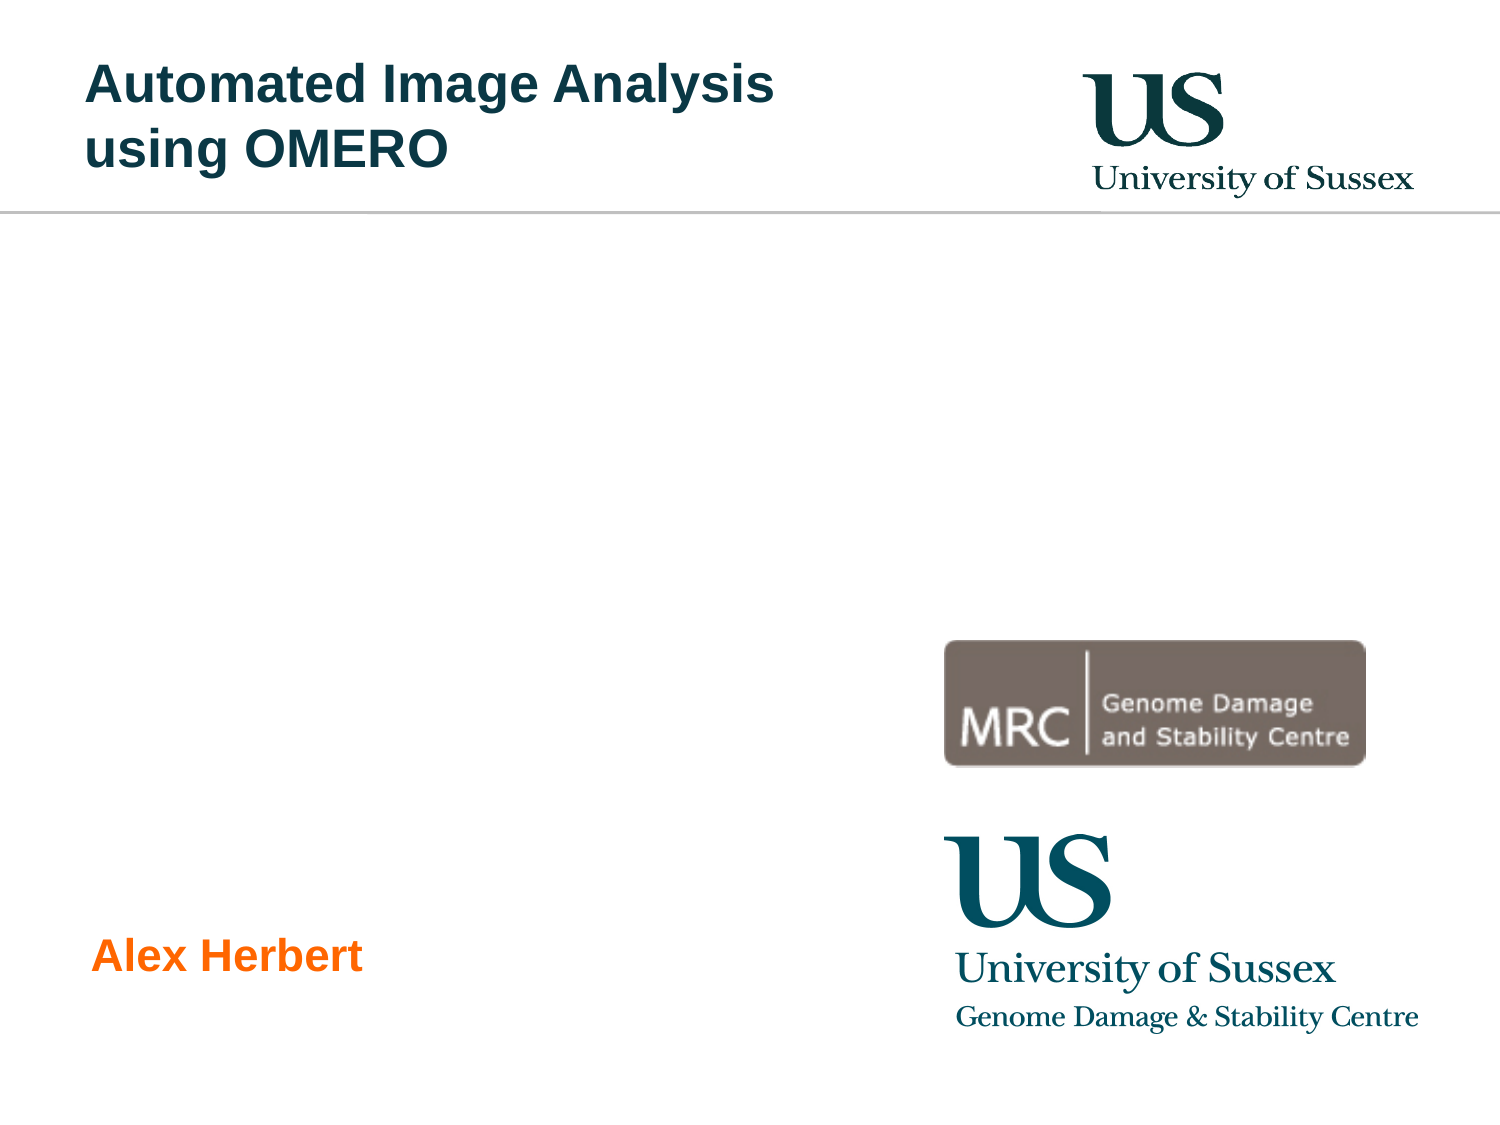

Automated Image Analysis using OMERO
# Alex Herbert